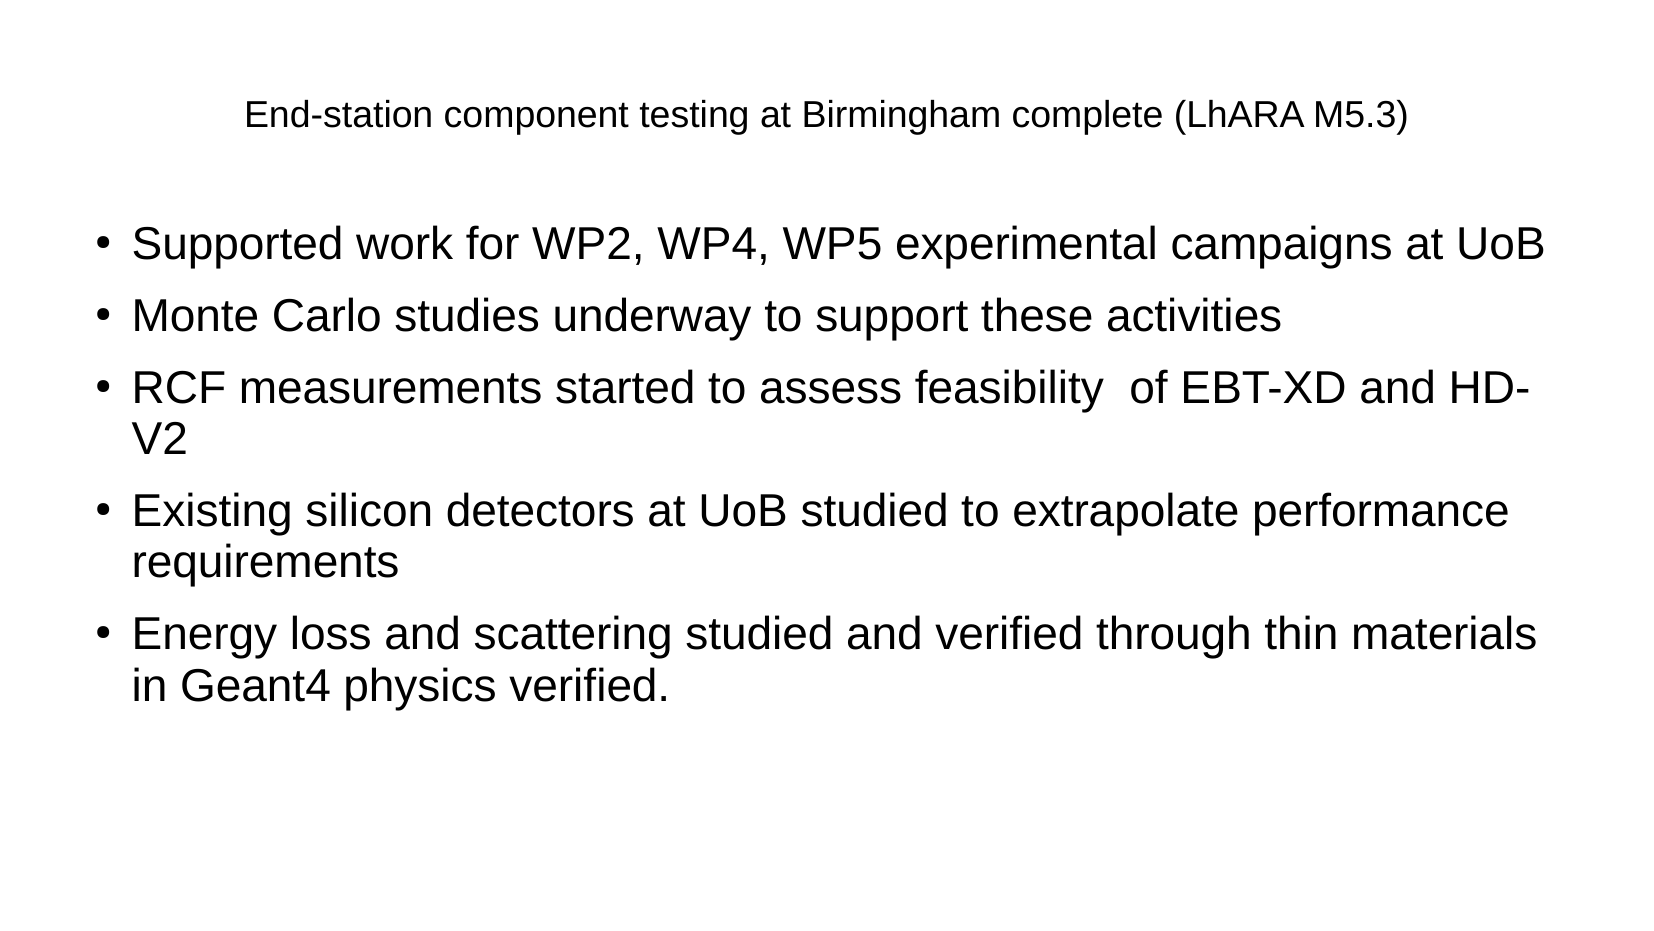

# End-station component testing at Birmingham complete (LhARA M5.3)
Supported work for WP2, WP4, WP5 experimental campaigns at UoB
Monte Carlo studies underway to support these activities
RCF measurements started to assess feasibility of EBT-XD and HD-V2
Existing silicon detectors at UoB studied to extrapolate performance requirements
Energy loss and scattering studied and verified through thin materials in Geant4 physics verified.